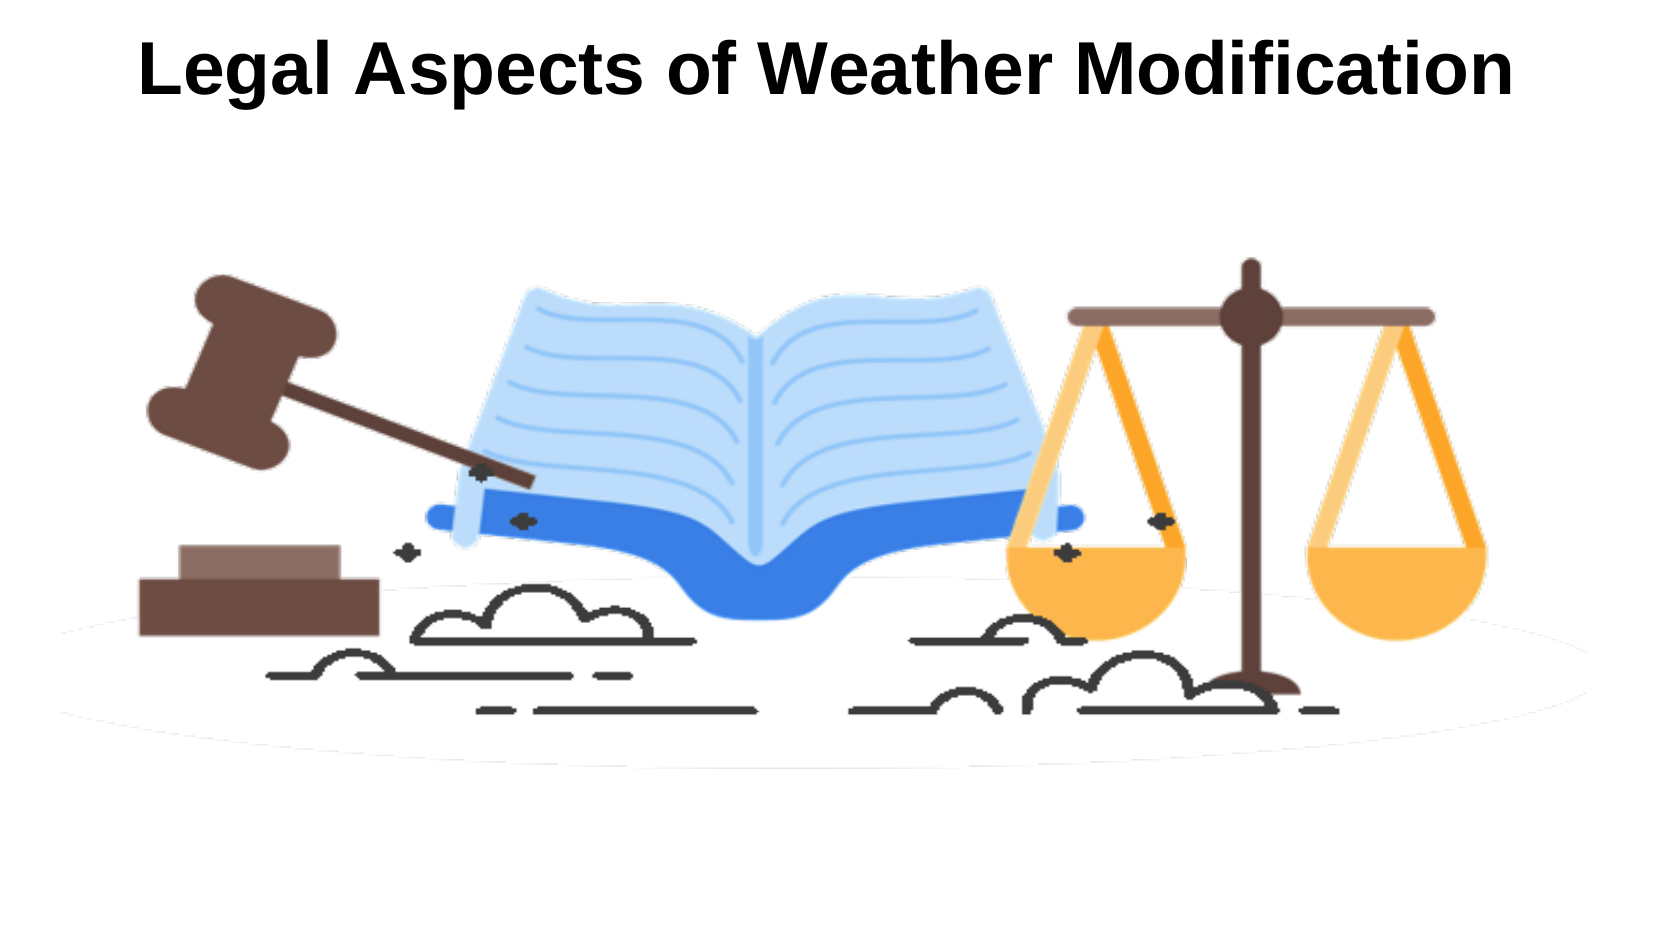

# Legal Aspects of Weather Modification
Bloom’s